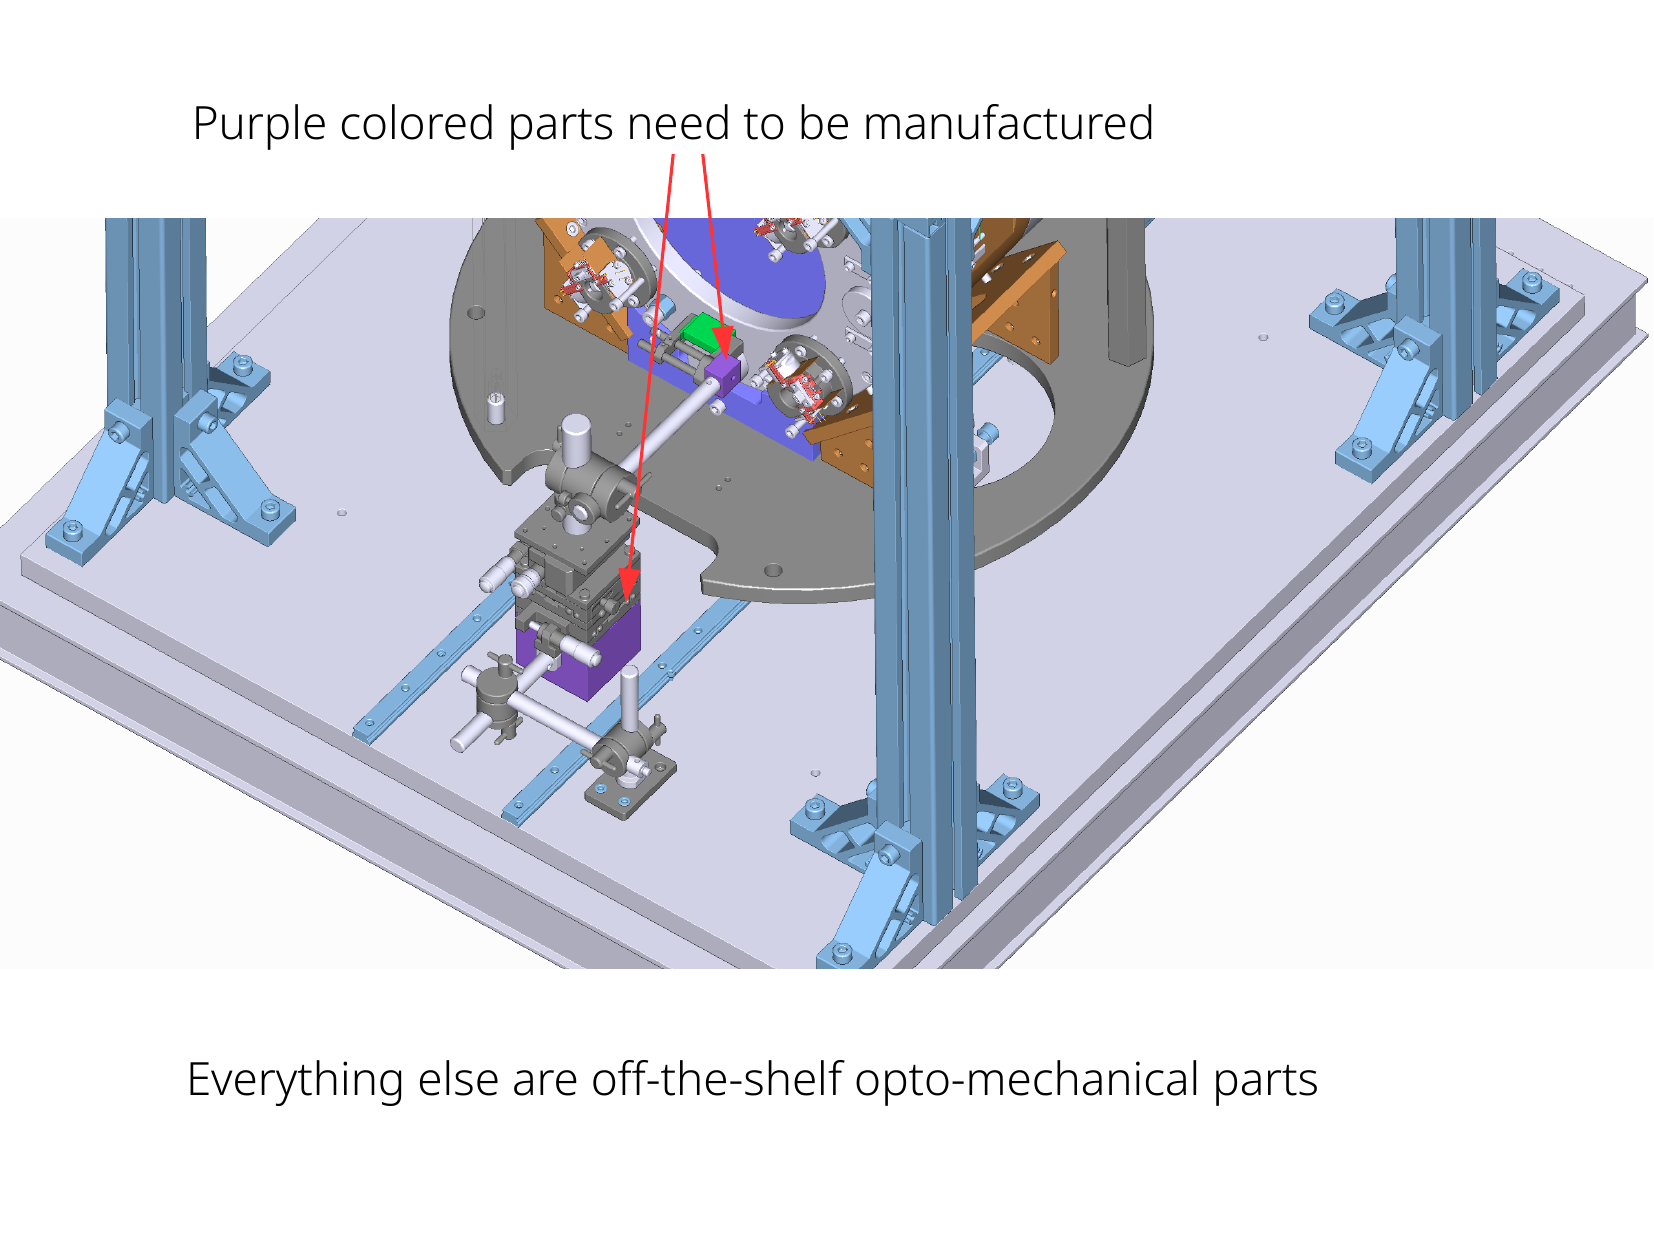

Purple colored parts need to be manufactured
Everything else are off-the-shelf opto-mechanical parts